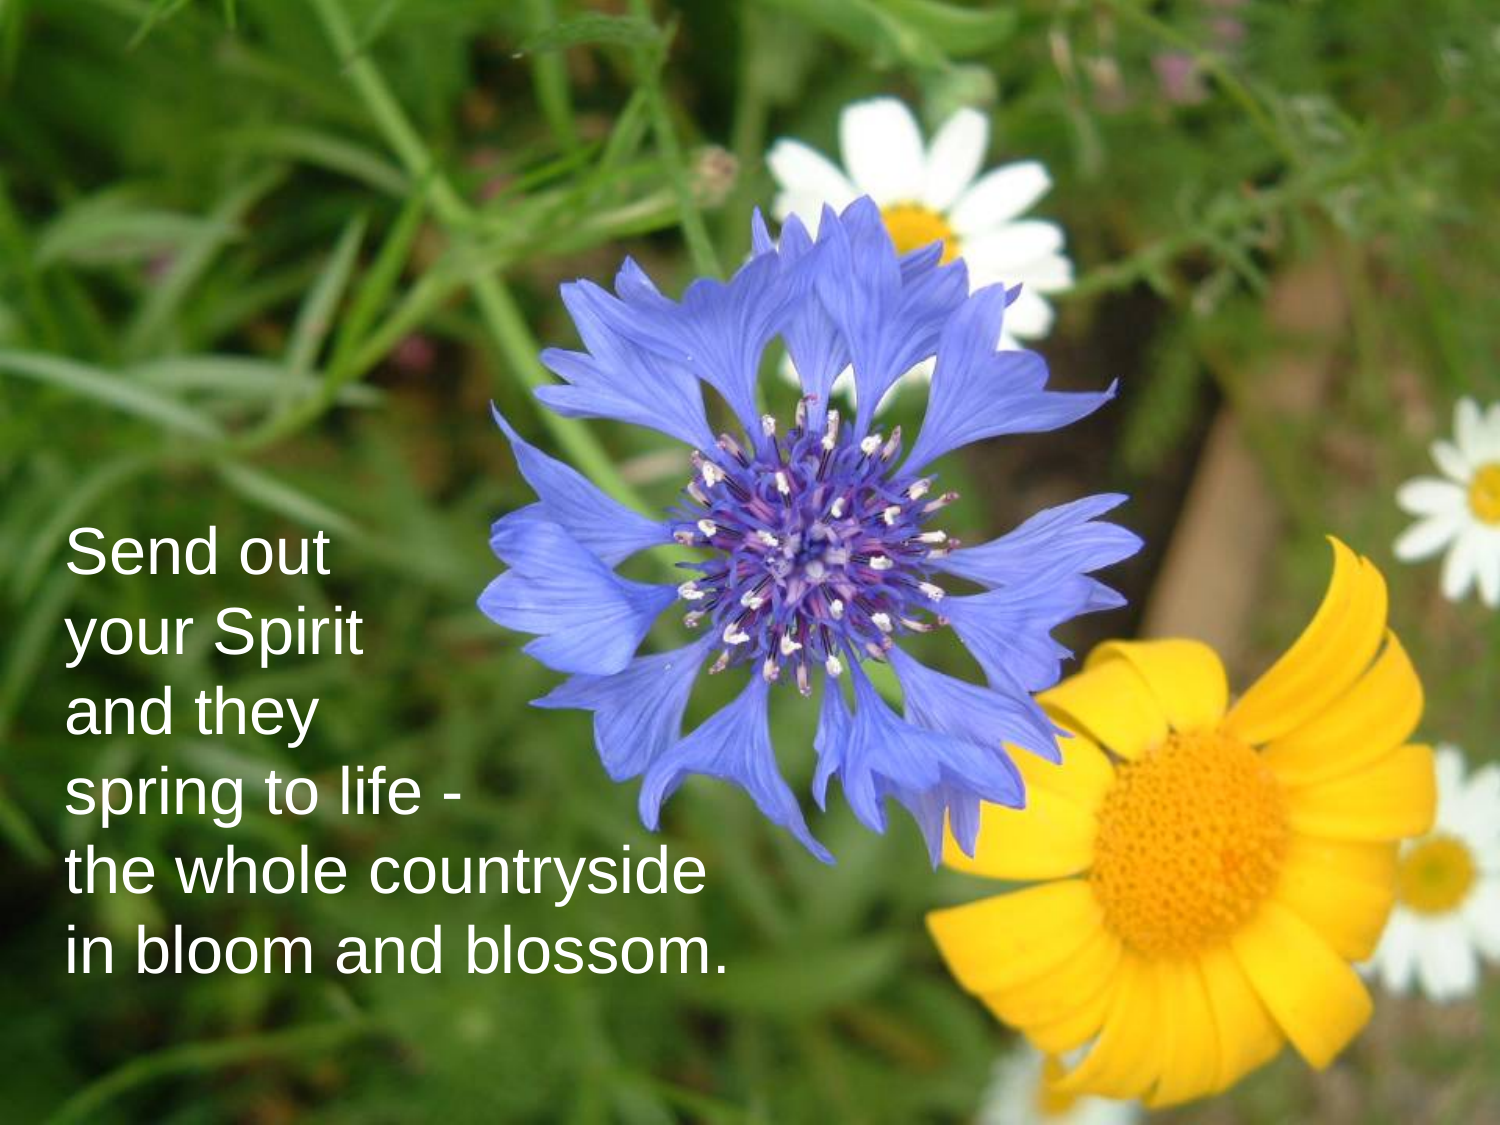

Send out
your Spirit
and they
spring to life -
the whole countryside
in bloom and blossom.